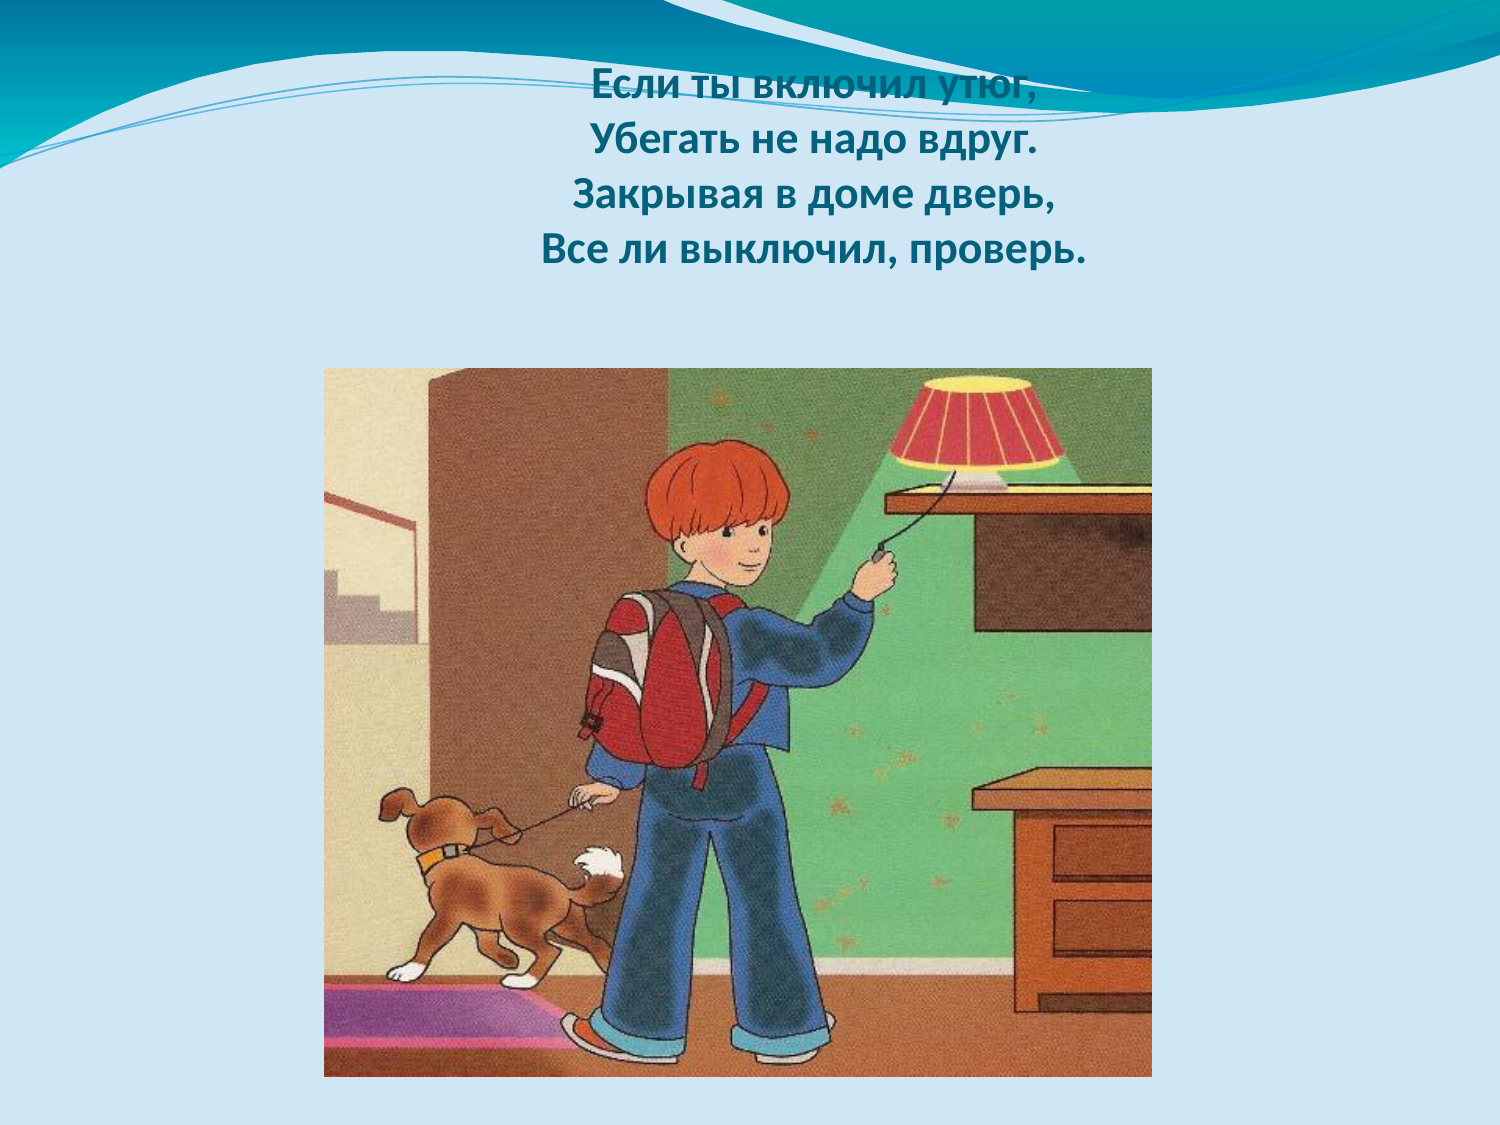

# Если ты включил утюг, Убегать не надо вдруг. Закрывая в доме дверь, Все ли выключил, проверь.